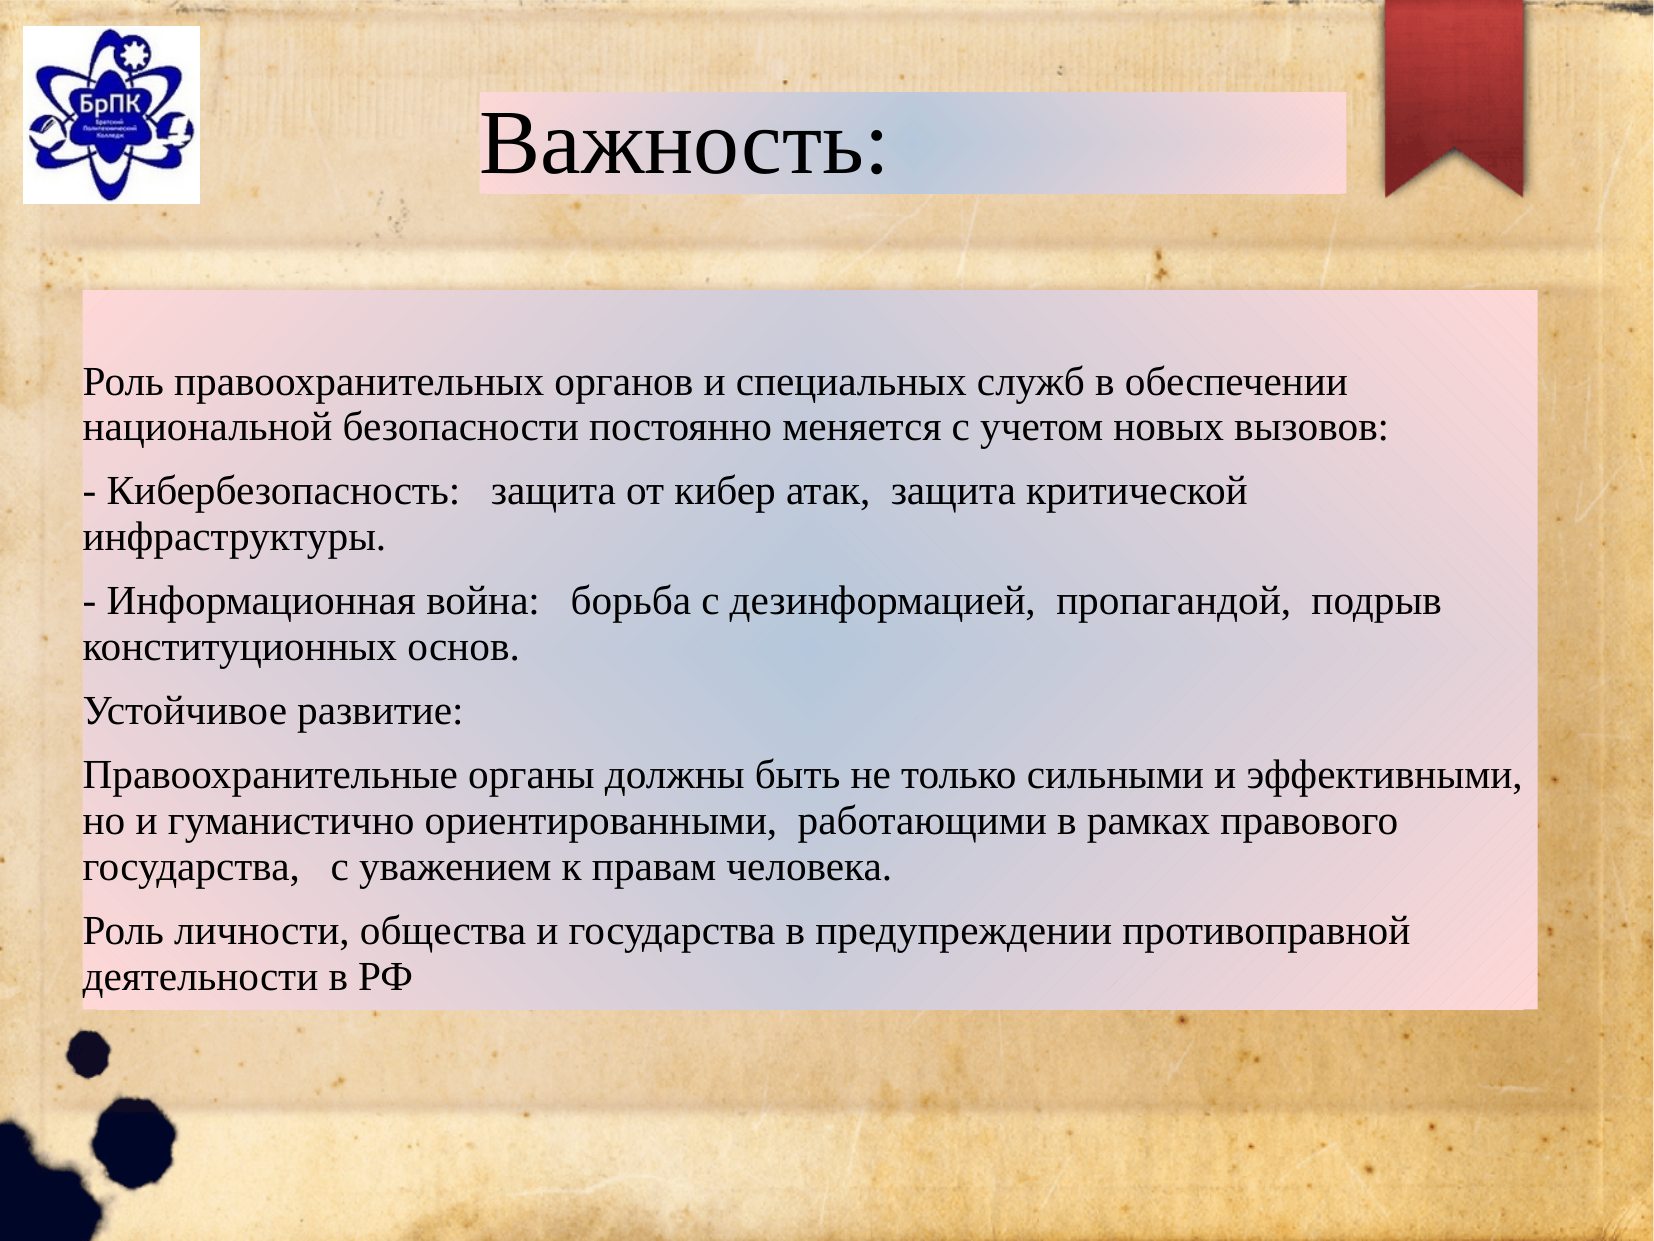

# Важность:
Роль правоохранительных органов и специальных служб в обеспечении национальной безопасности постоянно меняется с учетом новых вызовов:
- Кибербезопасность: защита от кибер атак, защита критической инфраструктуры.
- Информационная война: борьба с дезинформацией, пропагандой, подрыв конституционных основ.
Устойчивое развитие:
Правоохранительные органы должны быть не только сильными и эффективными, но и гуманистично ориентированными, работающими в рамках правового государства, с уважением к правам человека.
Роль личности, общества и государства в предупреждении противоправной деятельности в РФ